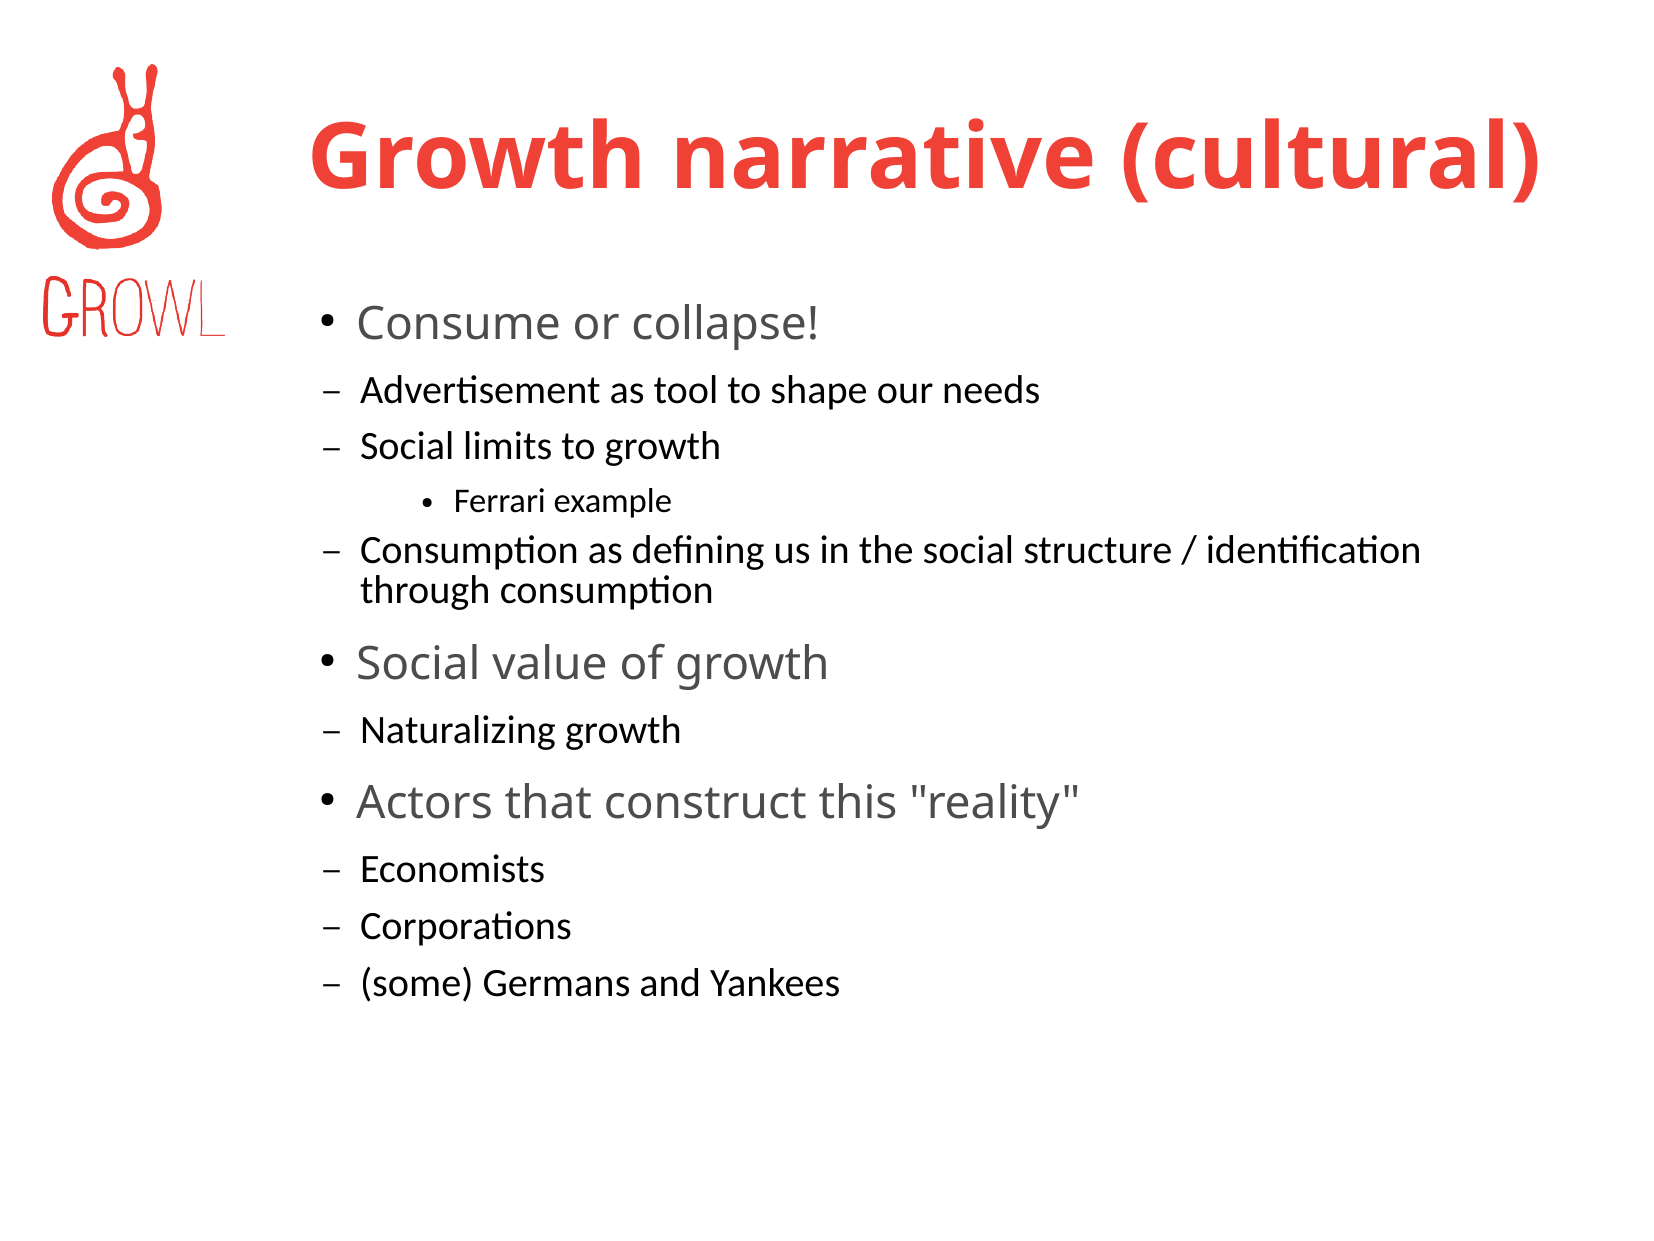

# Growth narrative (cultural)
Consume or collapse!
Advertisement as tool to shape our needs
Social limits to growth
Ferrari example
Consumption as defining us in the social structure / identification through consumption
Social value of growth
Naturalizing growth
Actors that construct this "reality"
Economists
Corporations
(some) Germans and Yankees